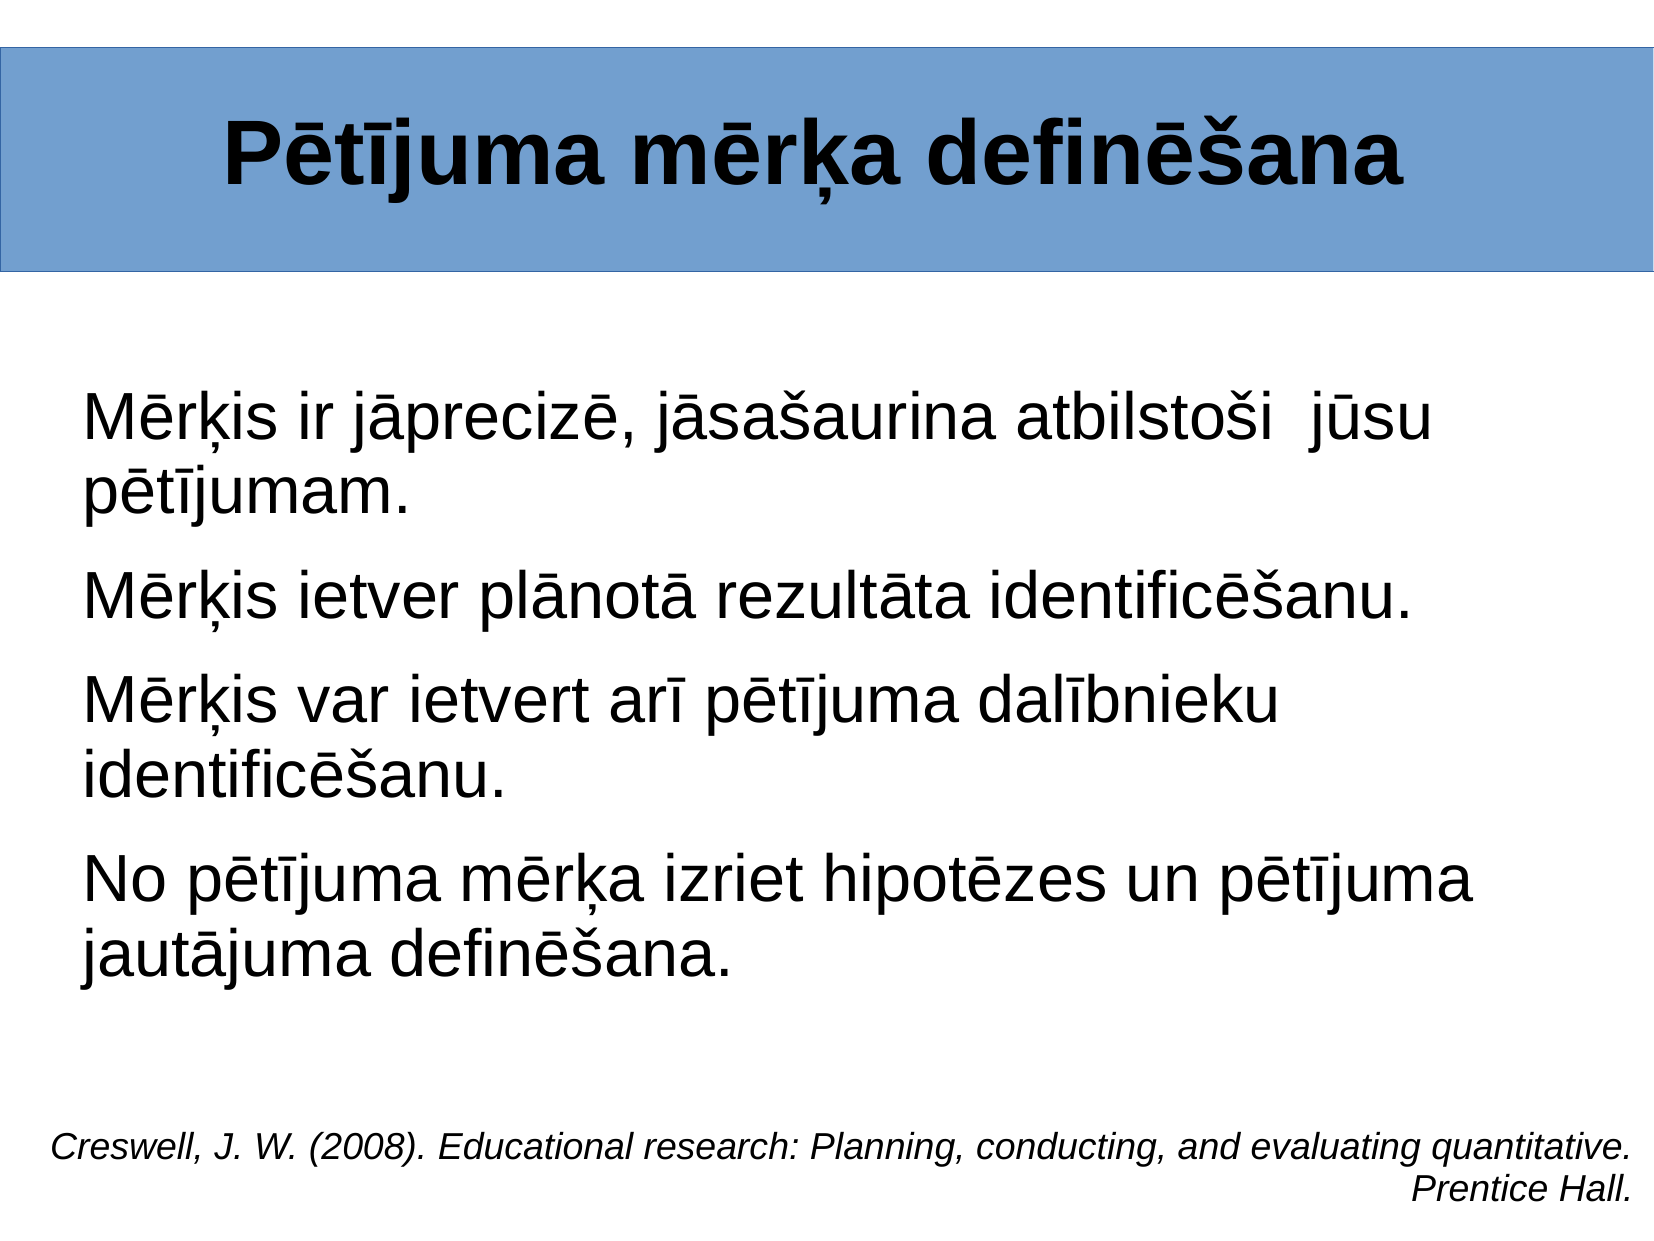

# Pētījuma mērķa definēšana
Mērķis ir jāprecizē, jāsašaurina atbilstoši jūsu pētījumam.
Mērķis ietver plānotā rezultāta identificēšanu.
Mērķis var ietvert arī pētījuma dalībnieku identificēšanu.
No pētījuma mērķa izriet hipotēzes un pētījuma jautājuma definēšana.
Creswell, J. W. (2008). Educational research: Planning, conducting, and evaluating quantitative.
 Prentice Hall.